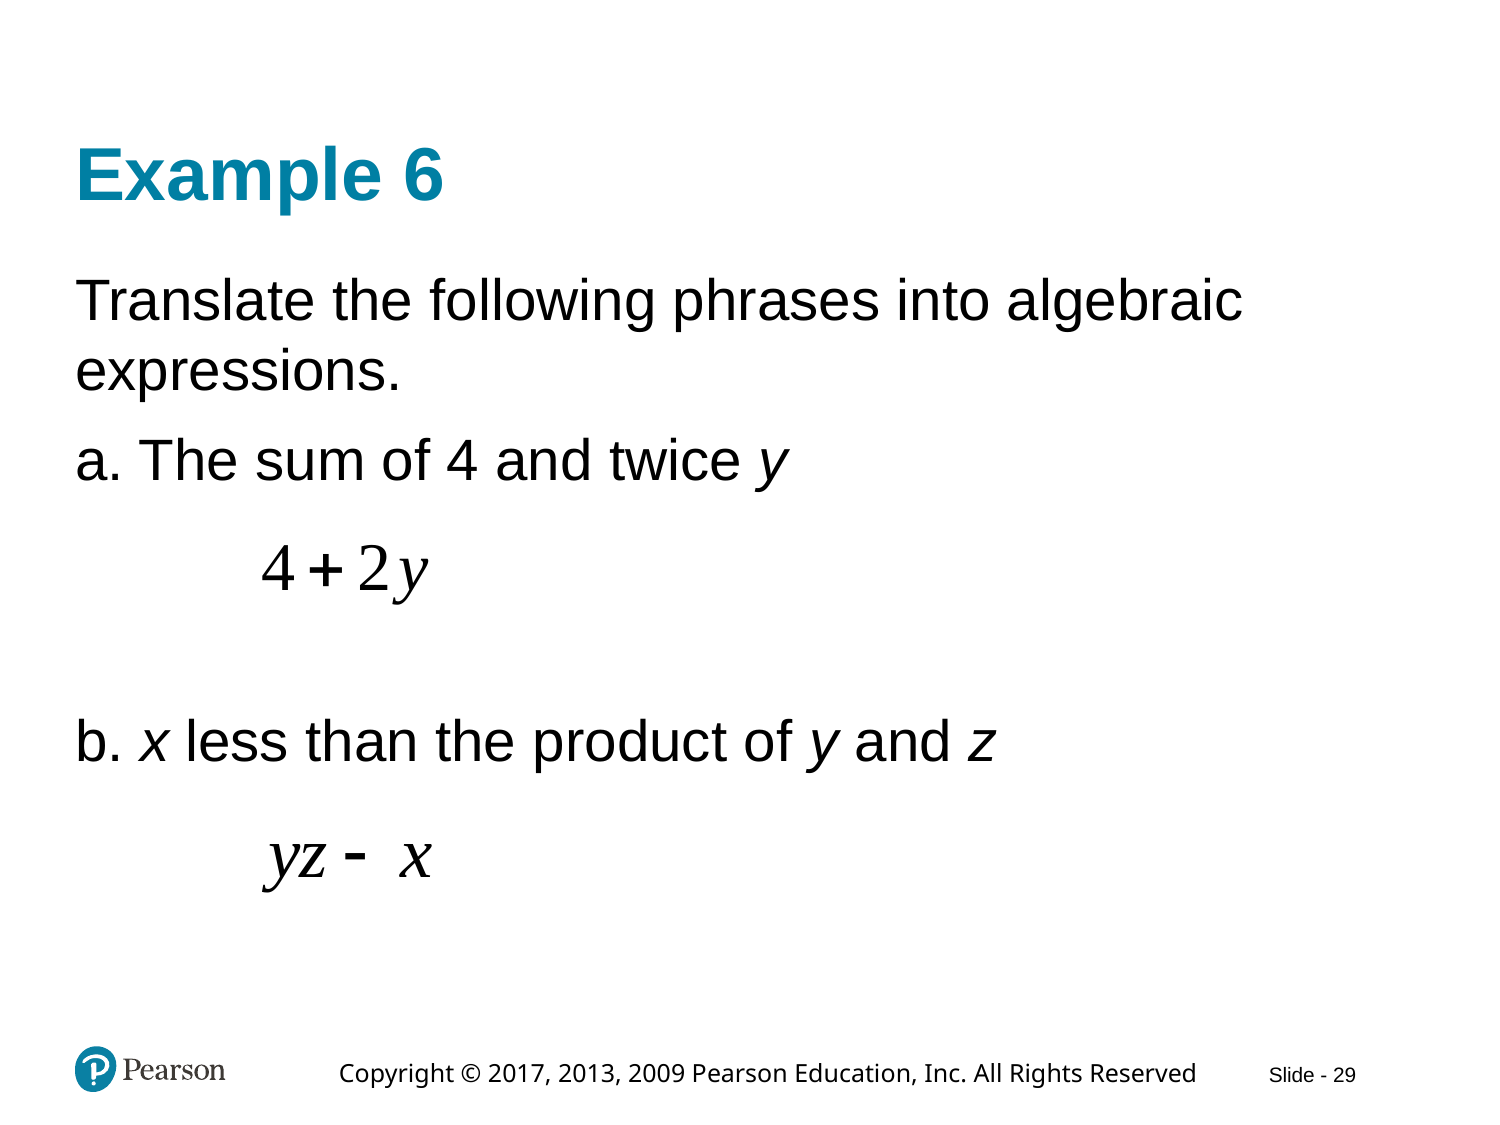

# Example 6
Translate the following phrases into algebraic expressions.
a. The sum of 4 and twice y
b. ​x less than the product of y and z